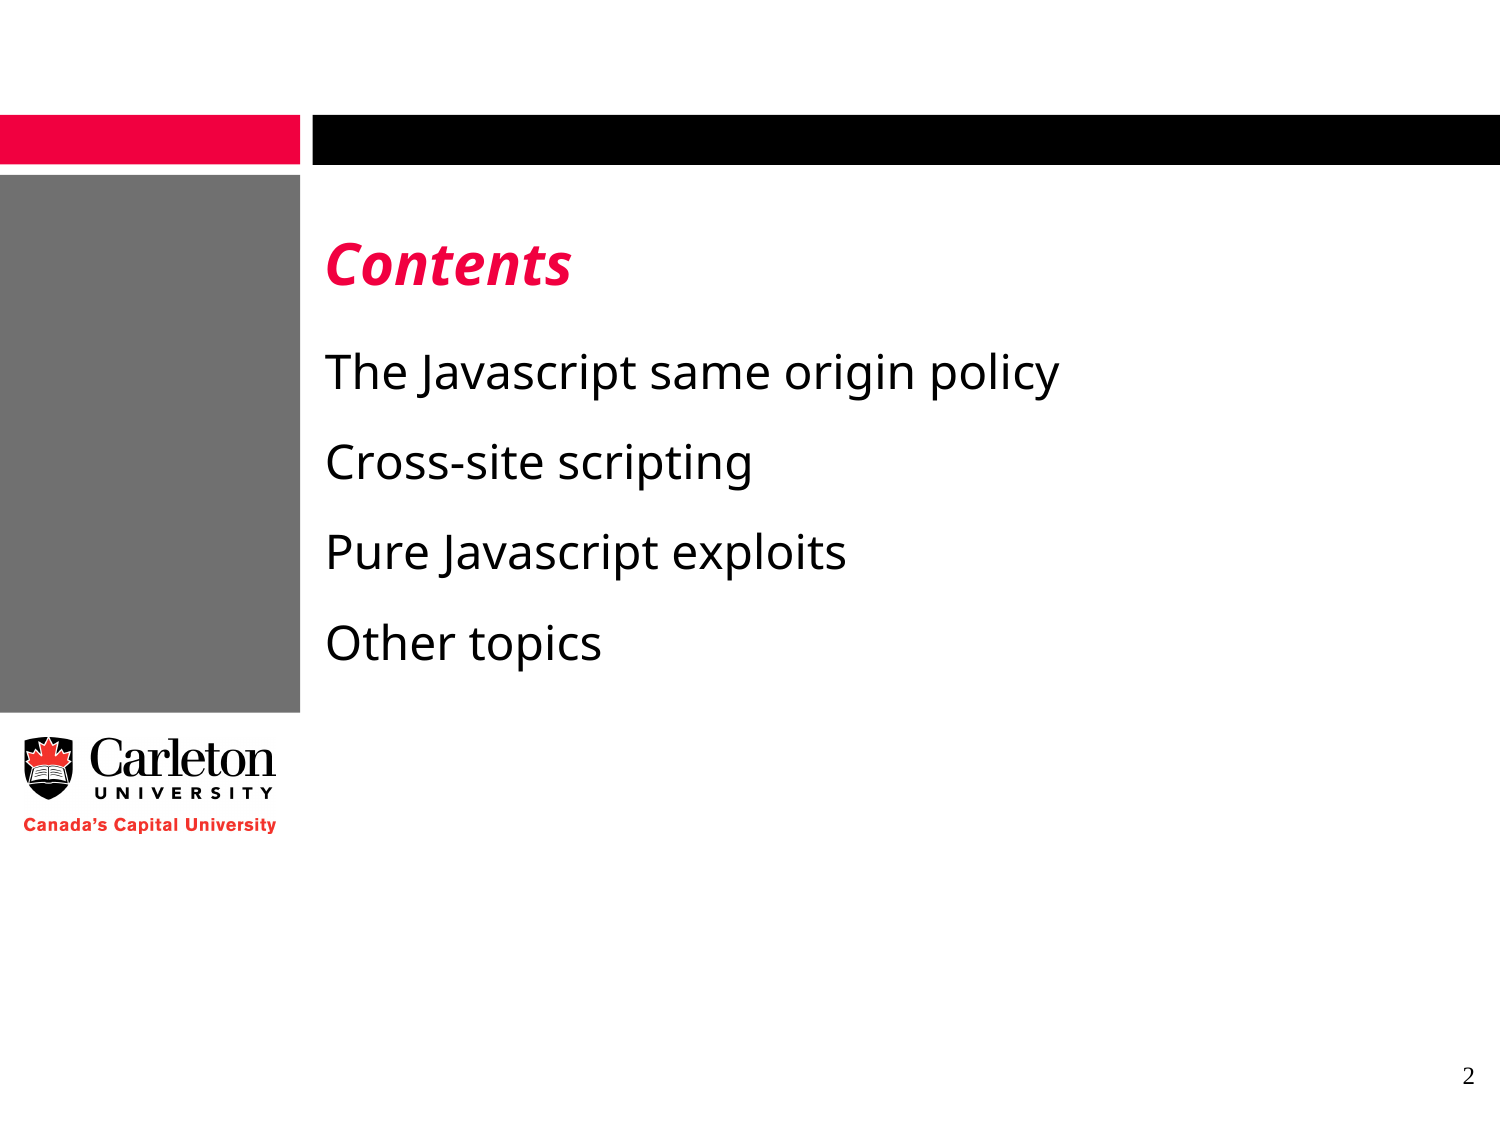

# Contents
The Javascript same origin policy
Cross-site scripting
Pure Javascript exploits
Other topics
2